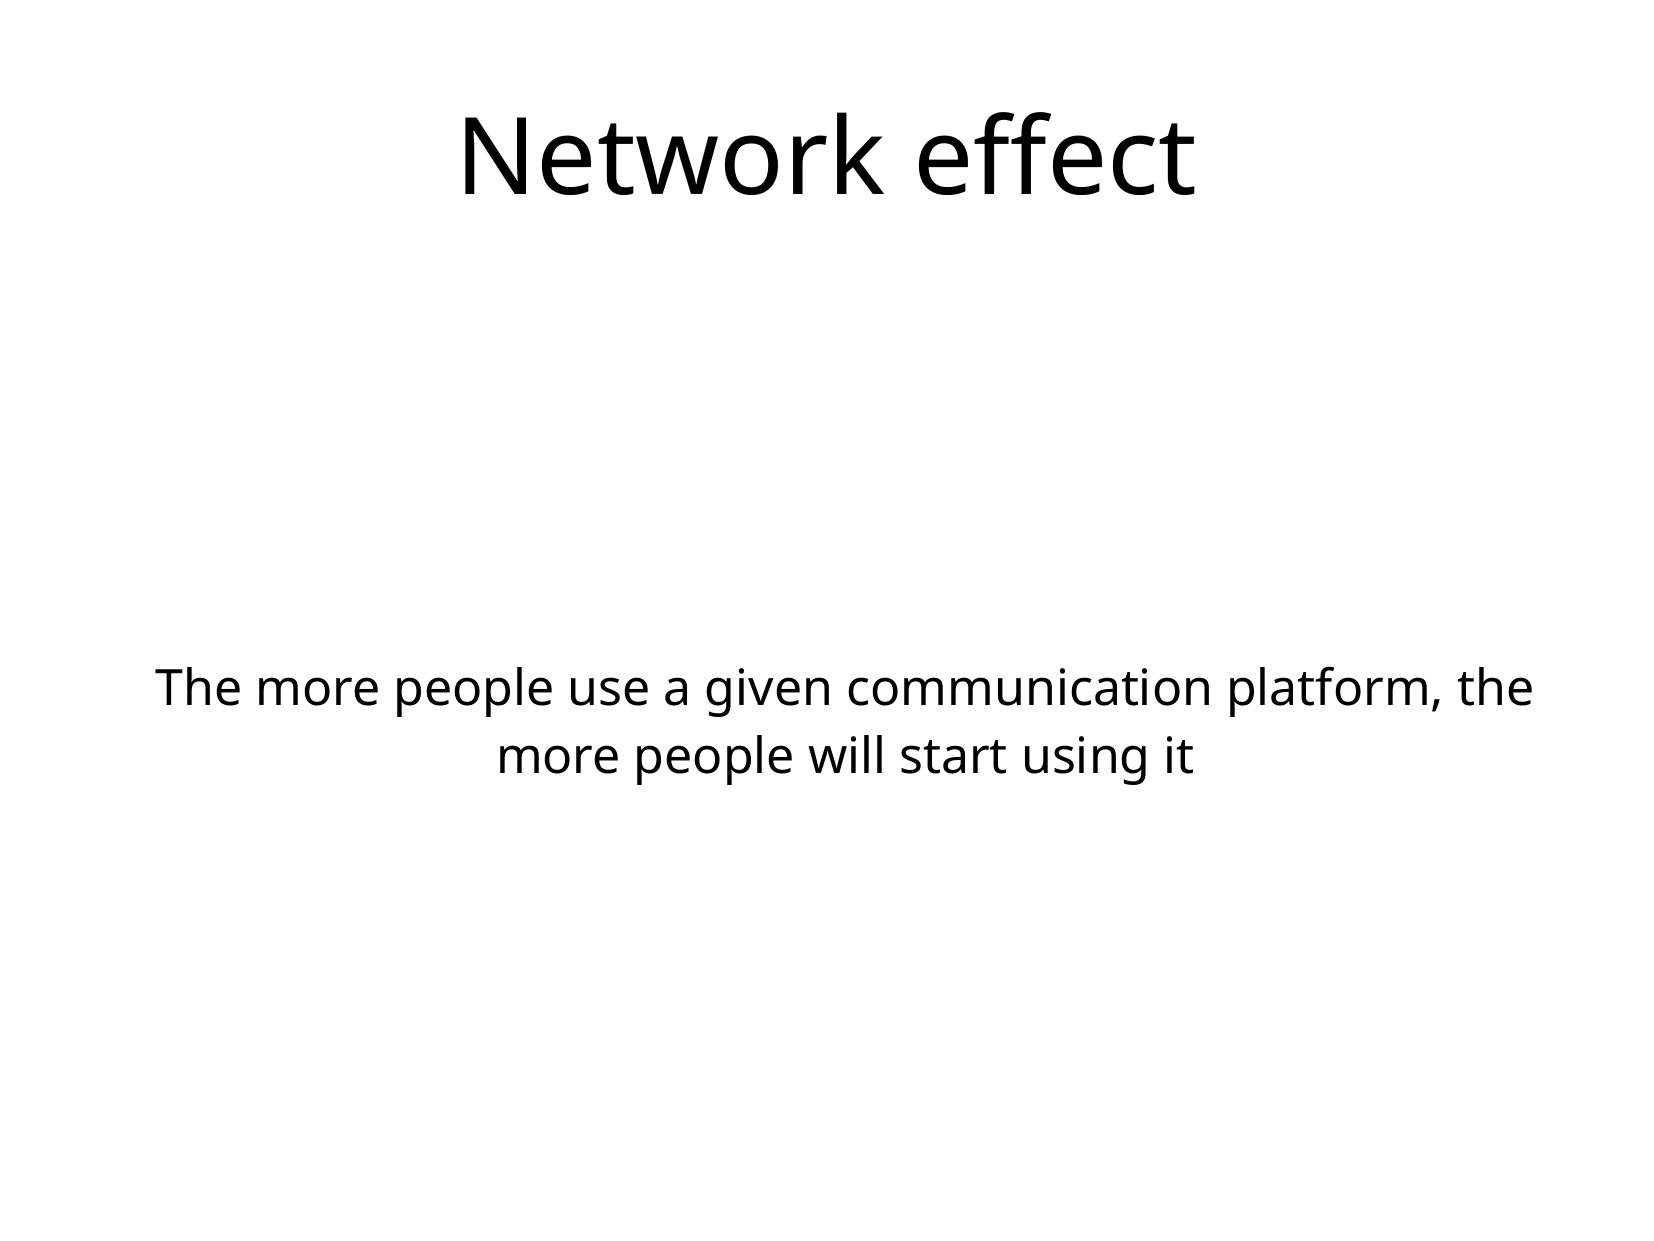

# Network effect
The more people use a given communication platform, the more people will start using it